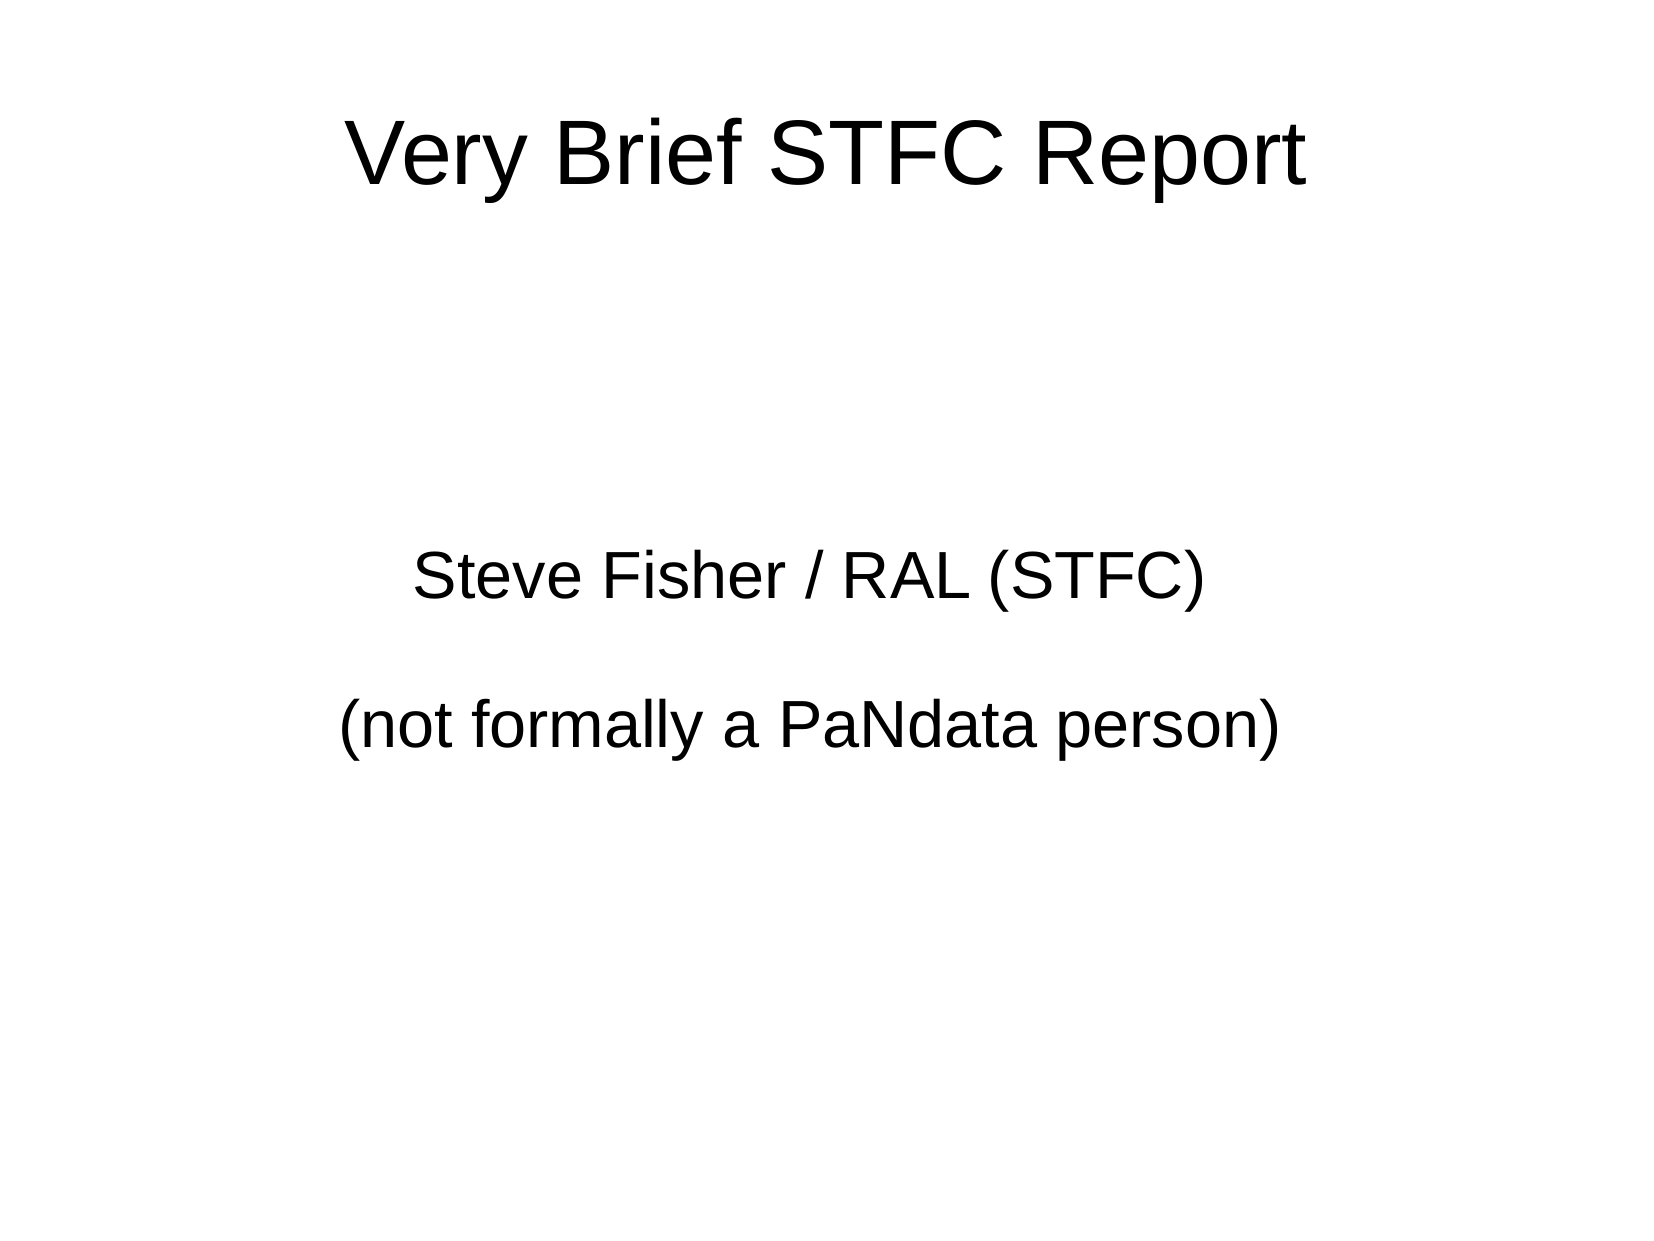

# Very Brief STFC Report
Steve Fisher / RAL (STFC)
(not formally a PaNdata person)